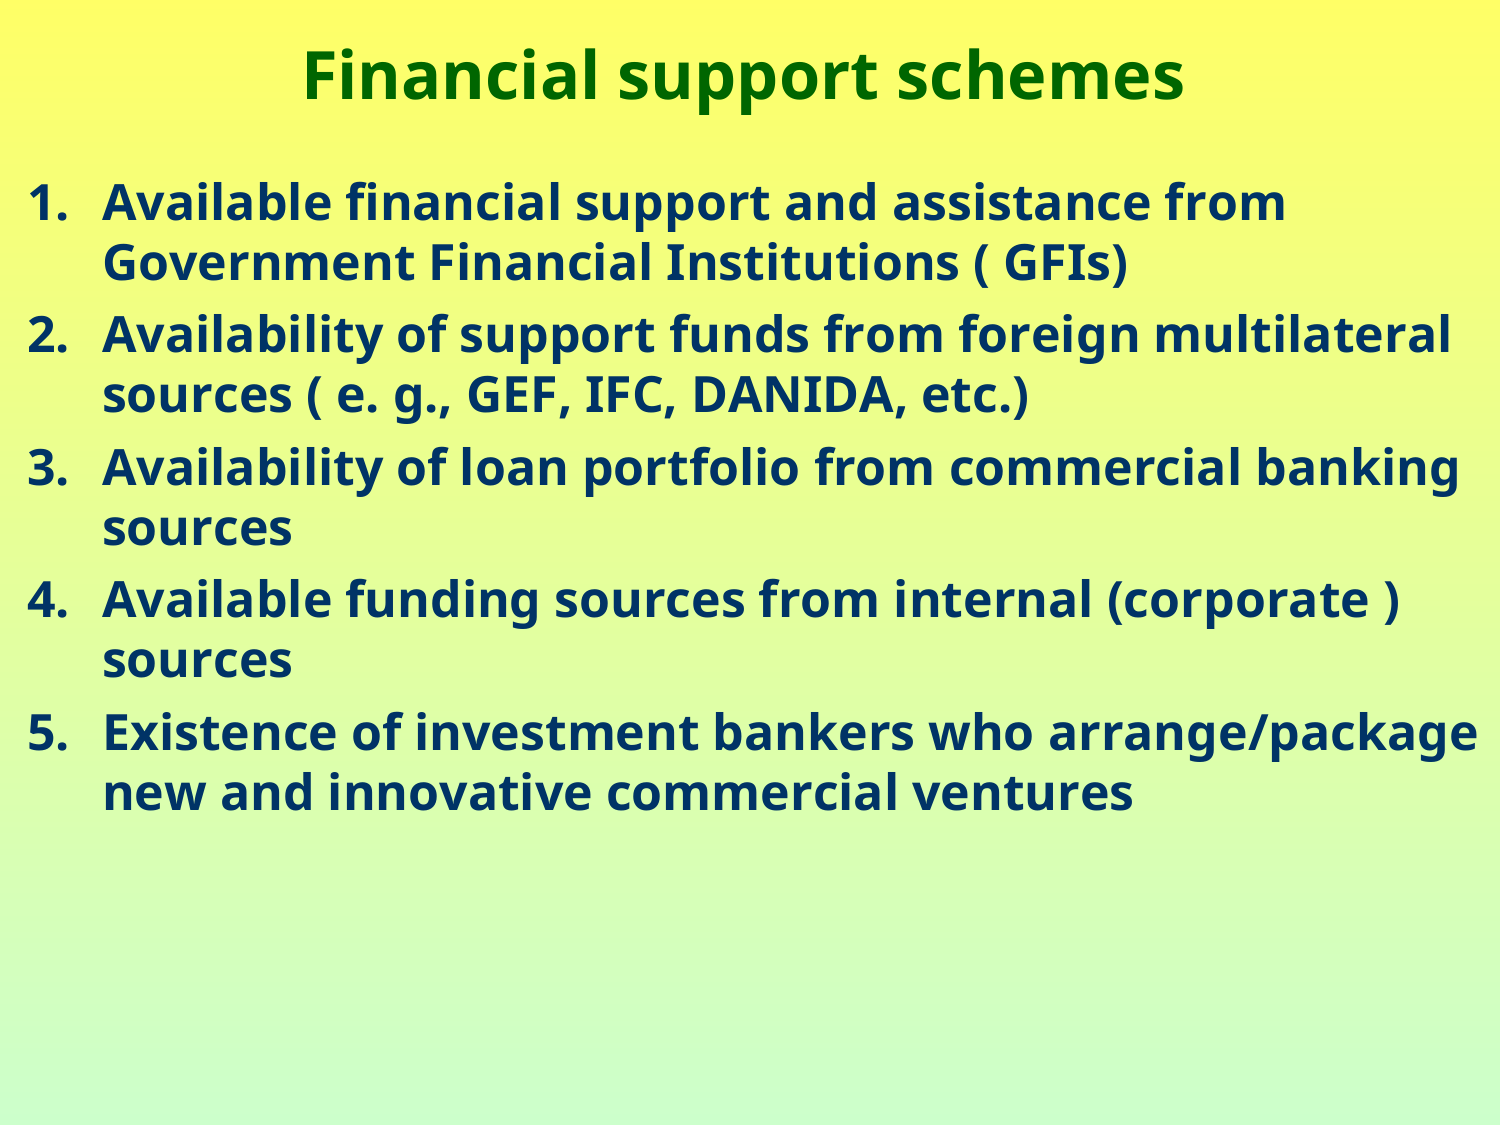

# Financial support schemes
Available financial support and assistance from Government Financial Institutions ( GFIs)
Availability of support funds from foreign multilateral sources ( e. g., GEF, IFC, DANIDA, etc.)
Availability of loan portfolio from commercial banking sources
Available funding sources from internal (corporate ) sources
Existence of investment bankers who arrange/package new and innovative commercial ventures